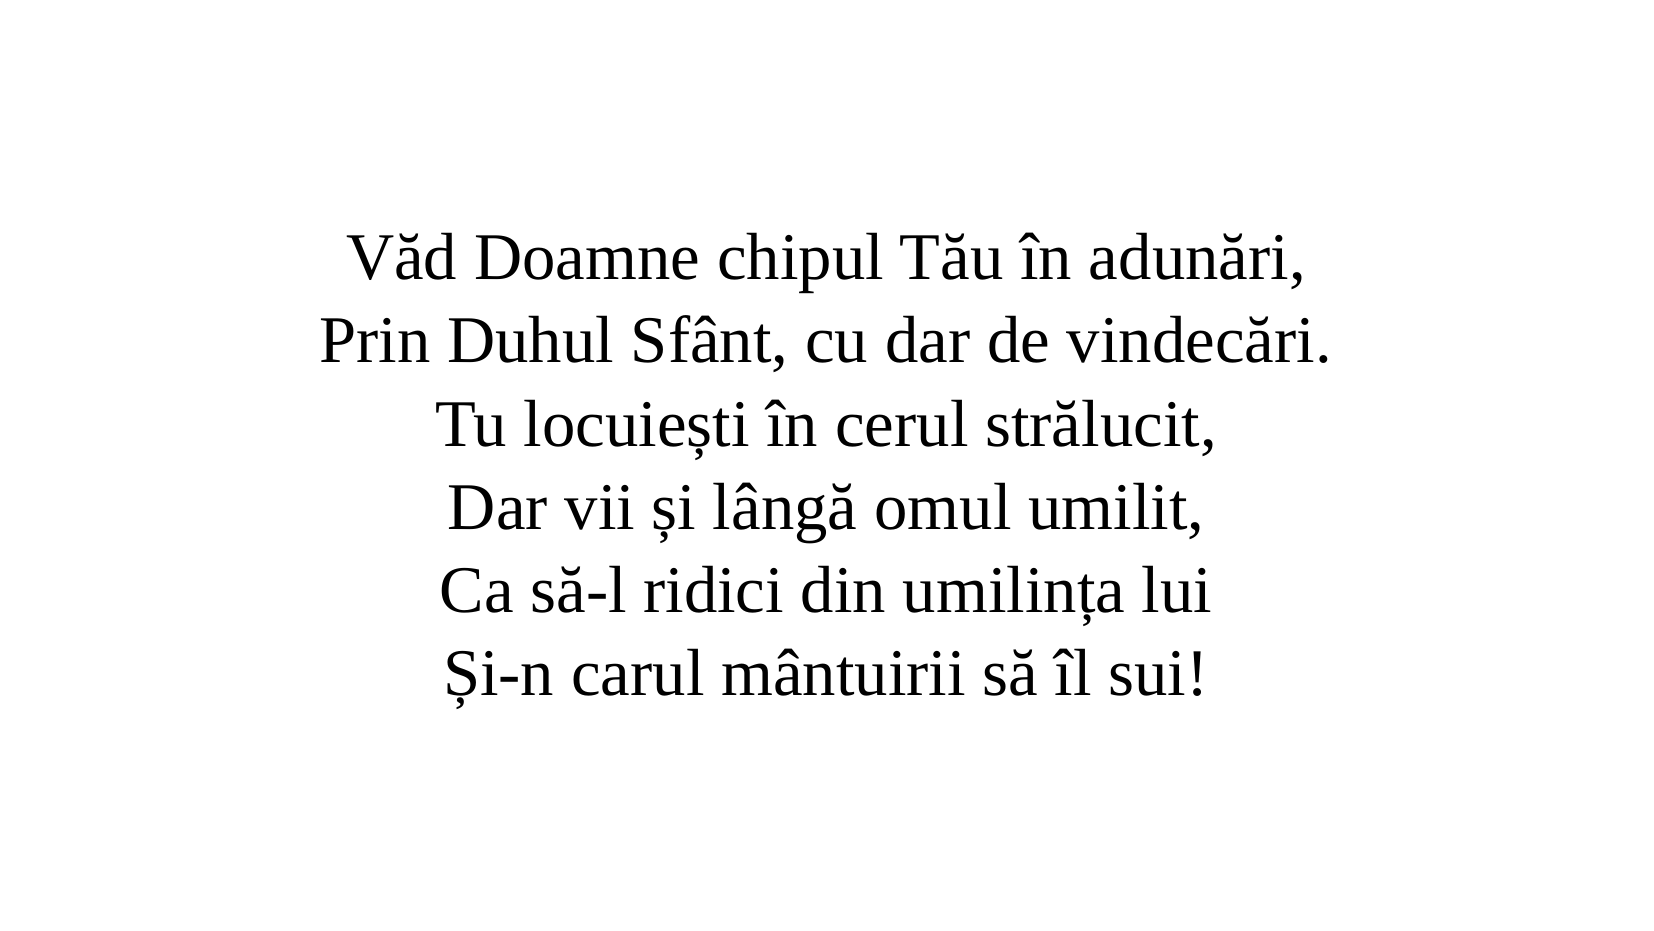

# Văd Doamne chipul Tău în adunări,
Prin Duhul Sfânt, cu dar de vindecări.
Tu locuiești în cerul strălucit,
Dar vii și lângă omul umilit,
Ca să-l ridici din umilința lui
Și-n carul mântuirii să îl sui!